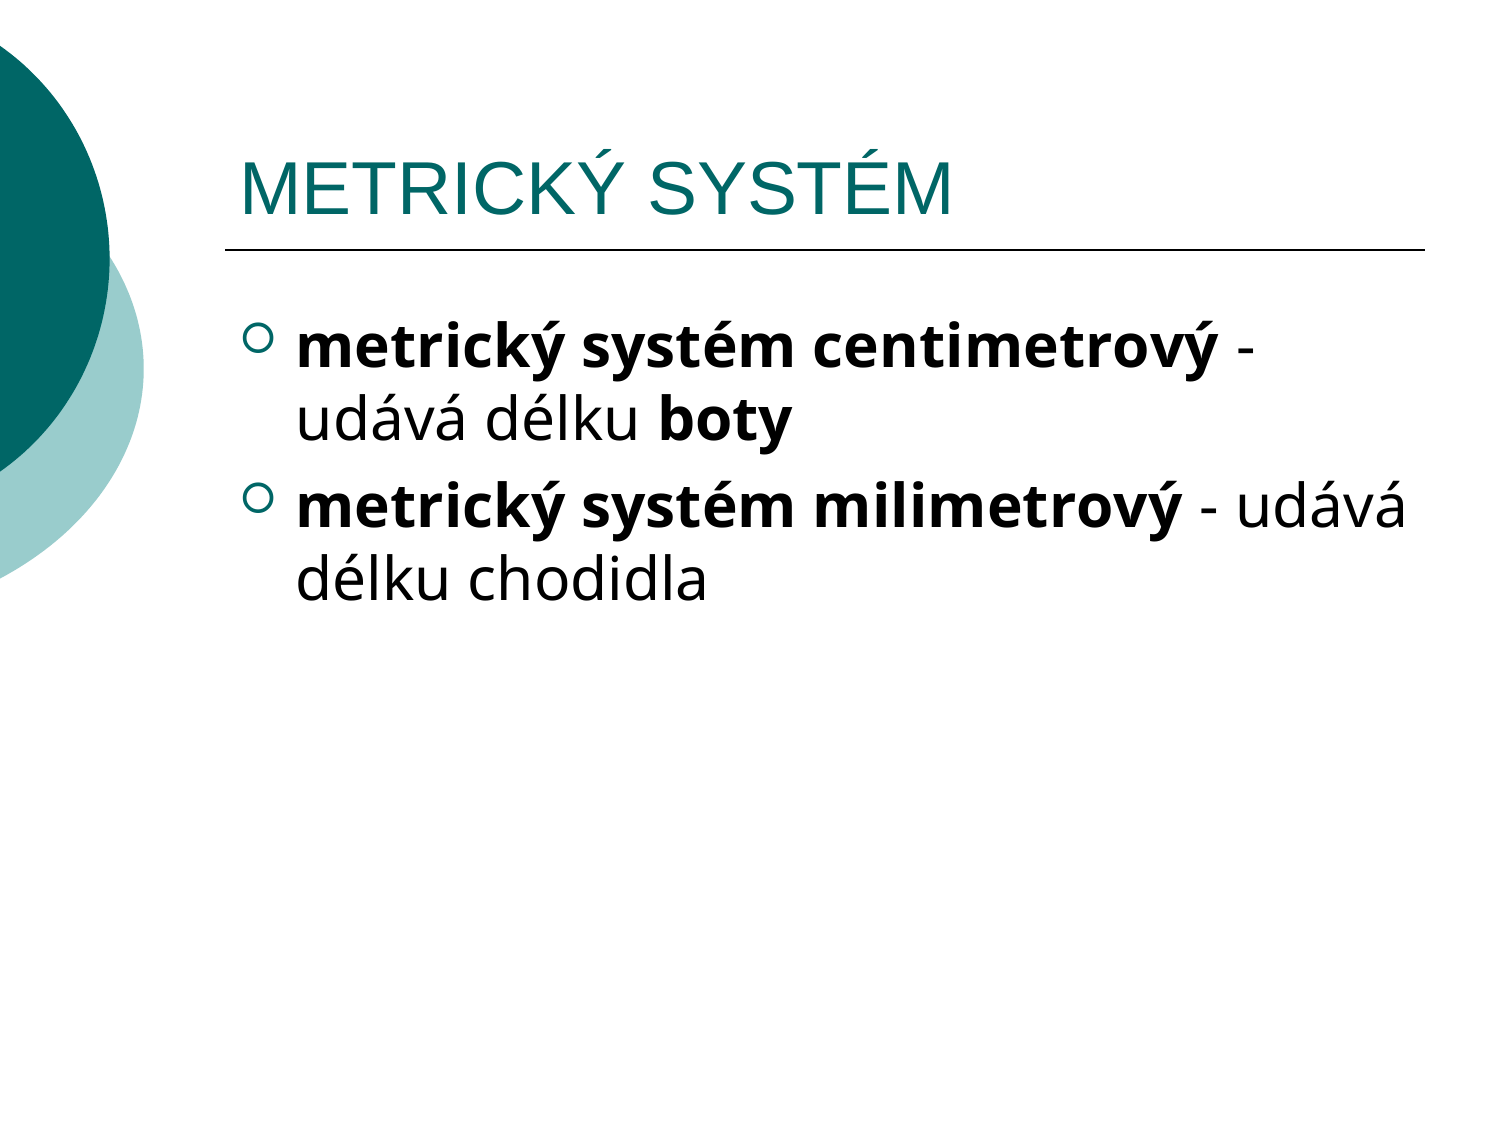

# METRICKÝ SYSTÉM
metrický systém centimetrový - udává délku boty
metrický systém milimetrový - udává délku chodidla